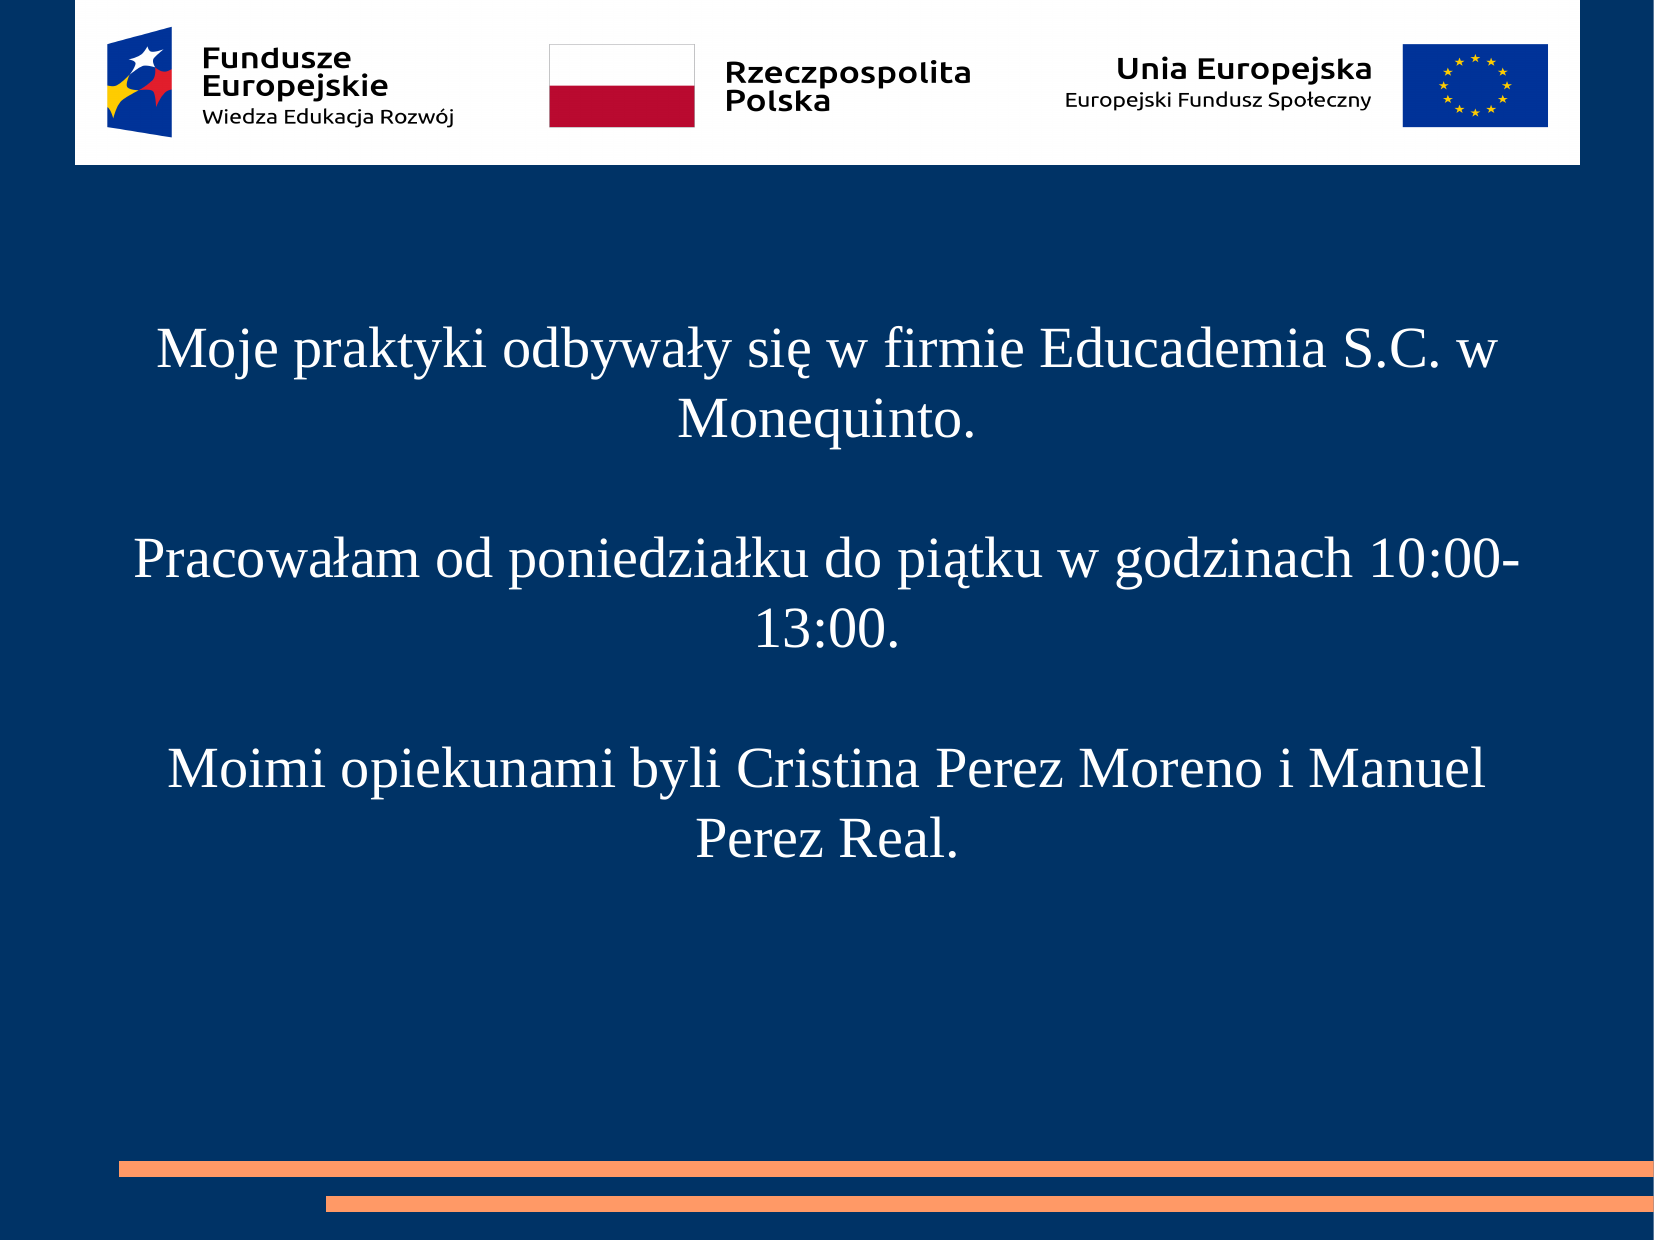

# Moje praktyki odbywały się w firmie Educademia S.C. w Monequinto.
Pracowałam od poniedziałku do piątku w godzinach 10:00-13:00.
Moimi opiekunami byli Cristina Perez Moreno i Manuel Perez Real.